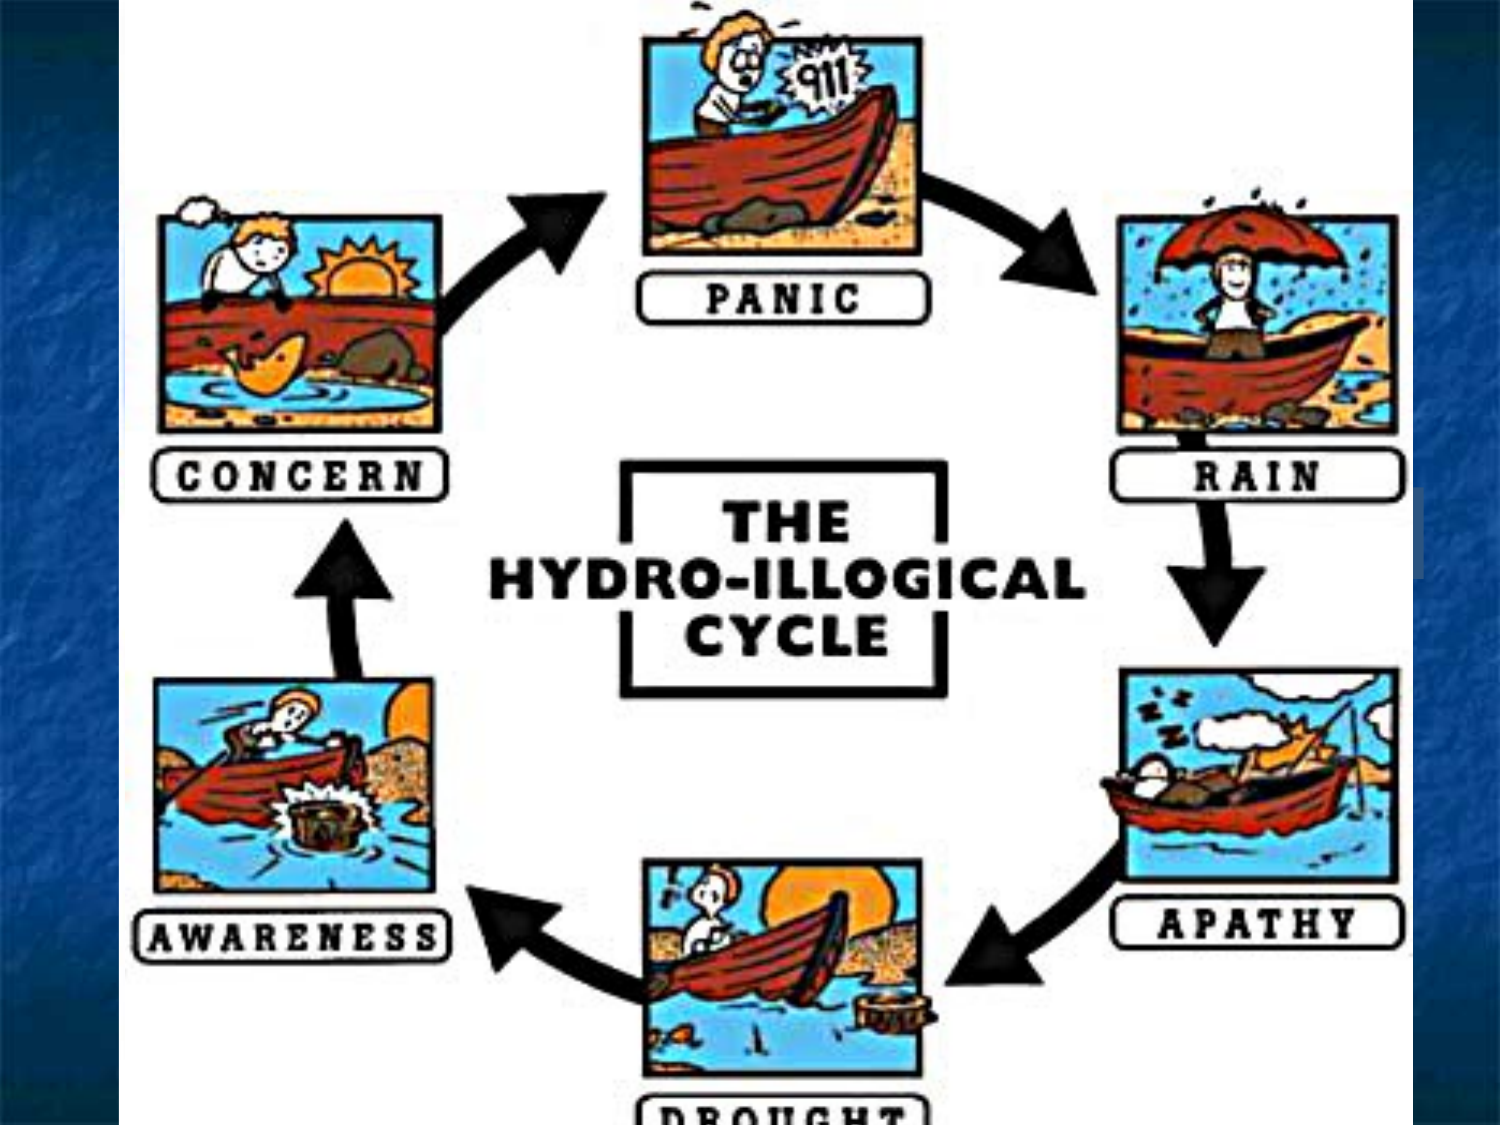

Every few years there’s a drought. When it gets really bad, it suddenly rains politicians, experts and media.
Normally the government drifts along at about 8,000 m
As soon as the good years return, they evaporate back to 8,000 m
They form pools of expertise and funding to cope with the drought cycle